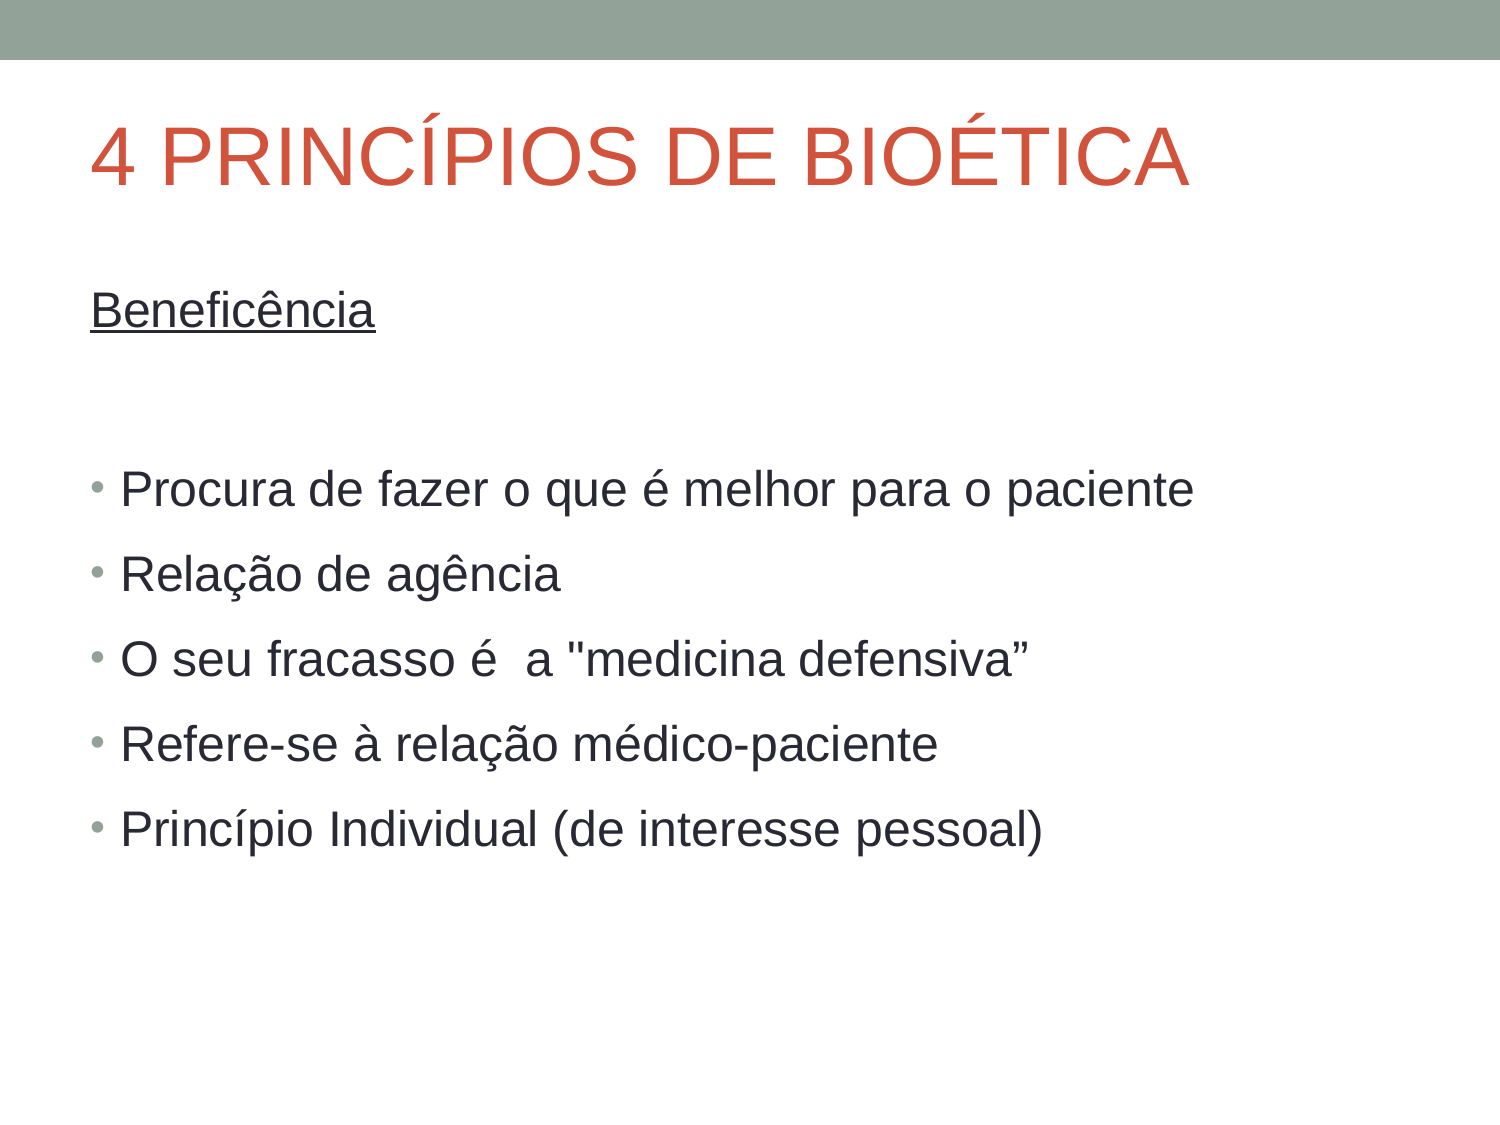

# 4 PRINCÍPIOS DE BIOÉTICA
Beneficência
Procura de fazer o que é melhor para o paciente
Relação de agência
O seu fracasso é a "medicina defensiva”
Refere-se à relação médico-paciente
Princípio Individual (de interesse pessoal)